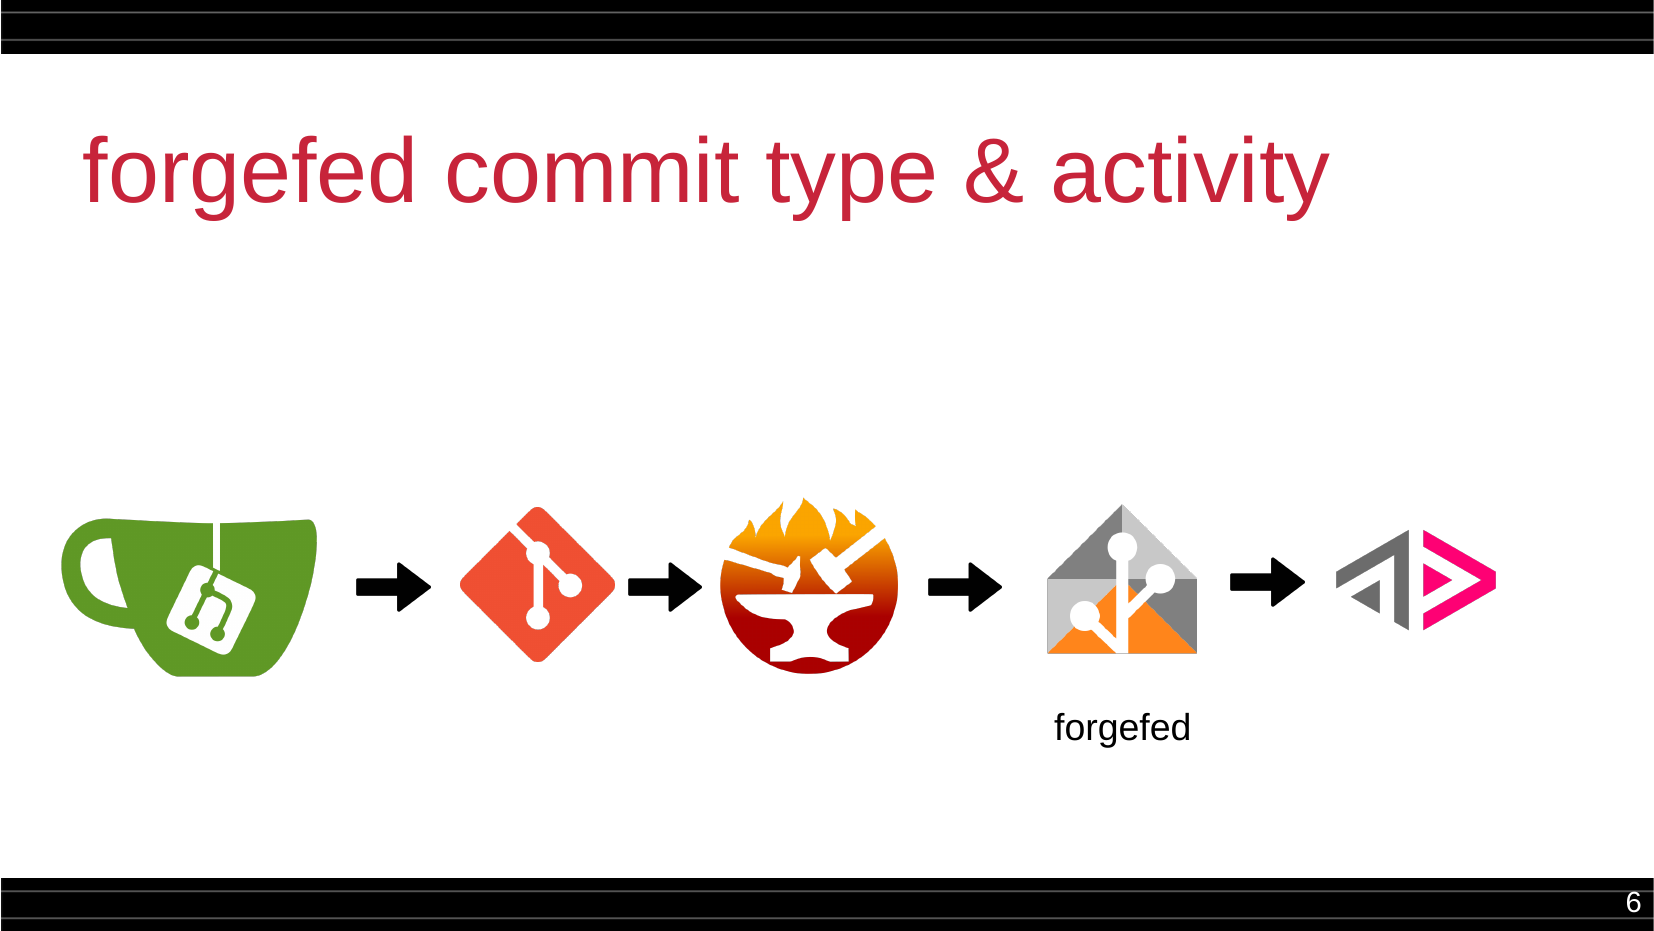

# forgefed commit type & activity
forgefed